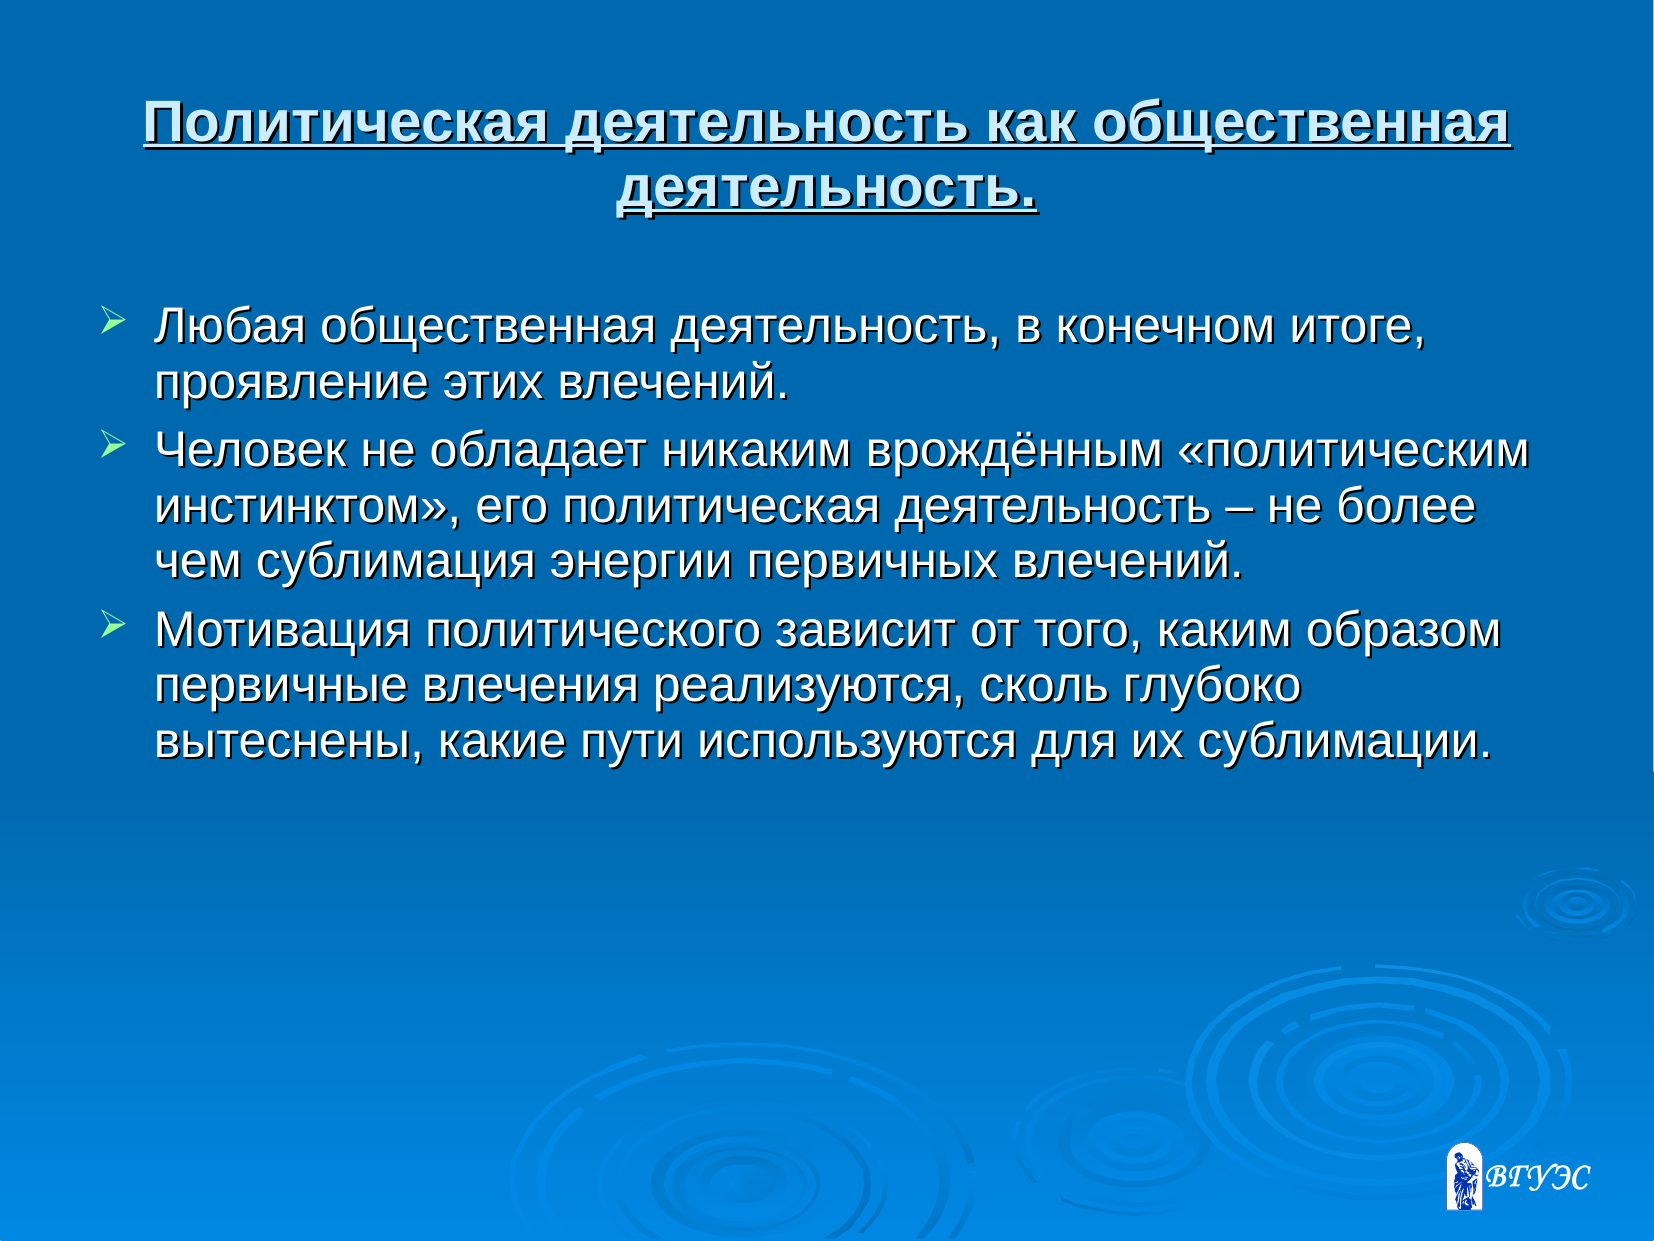

# Политическая деятельность как общественная деятельность.
Любая общественная деятельность, в конечном итоге, проявление этих влечений.
Человек не обладает никаким врождённым «политическим инстинктом», его политическая деятельность – не более чем сублимация энергии первичных влечений.
Мотивация политического зависит от того, каким образом первичные влечения реализуются, сколь глубоко вытеснены, какие пути используются для их сублимации.